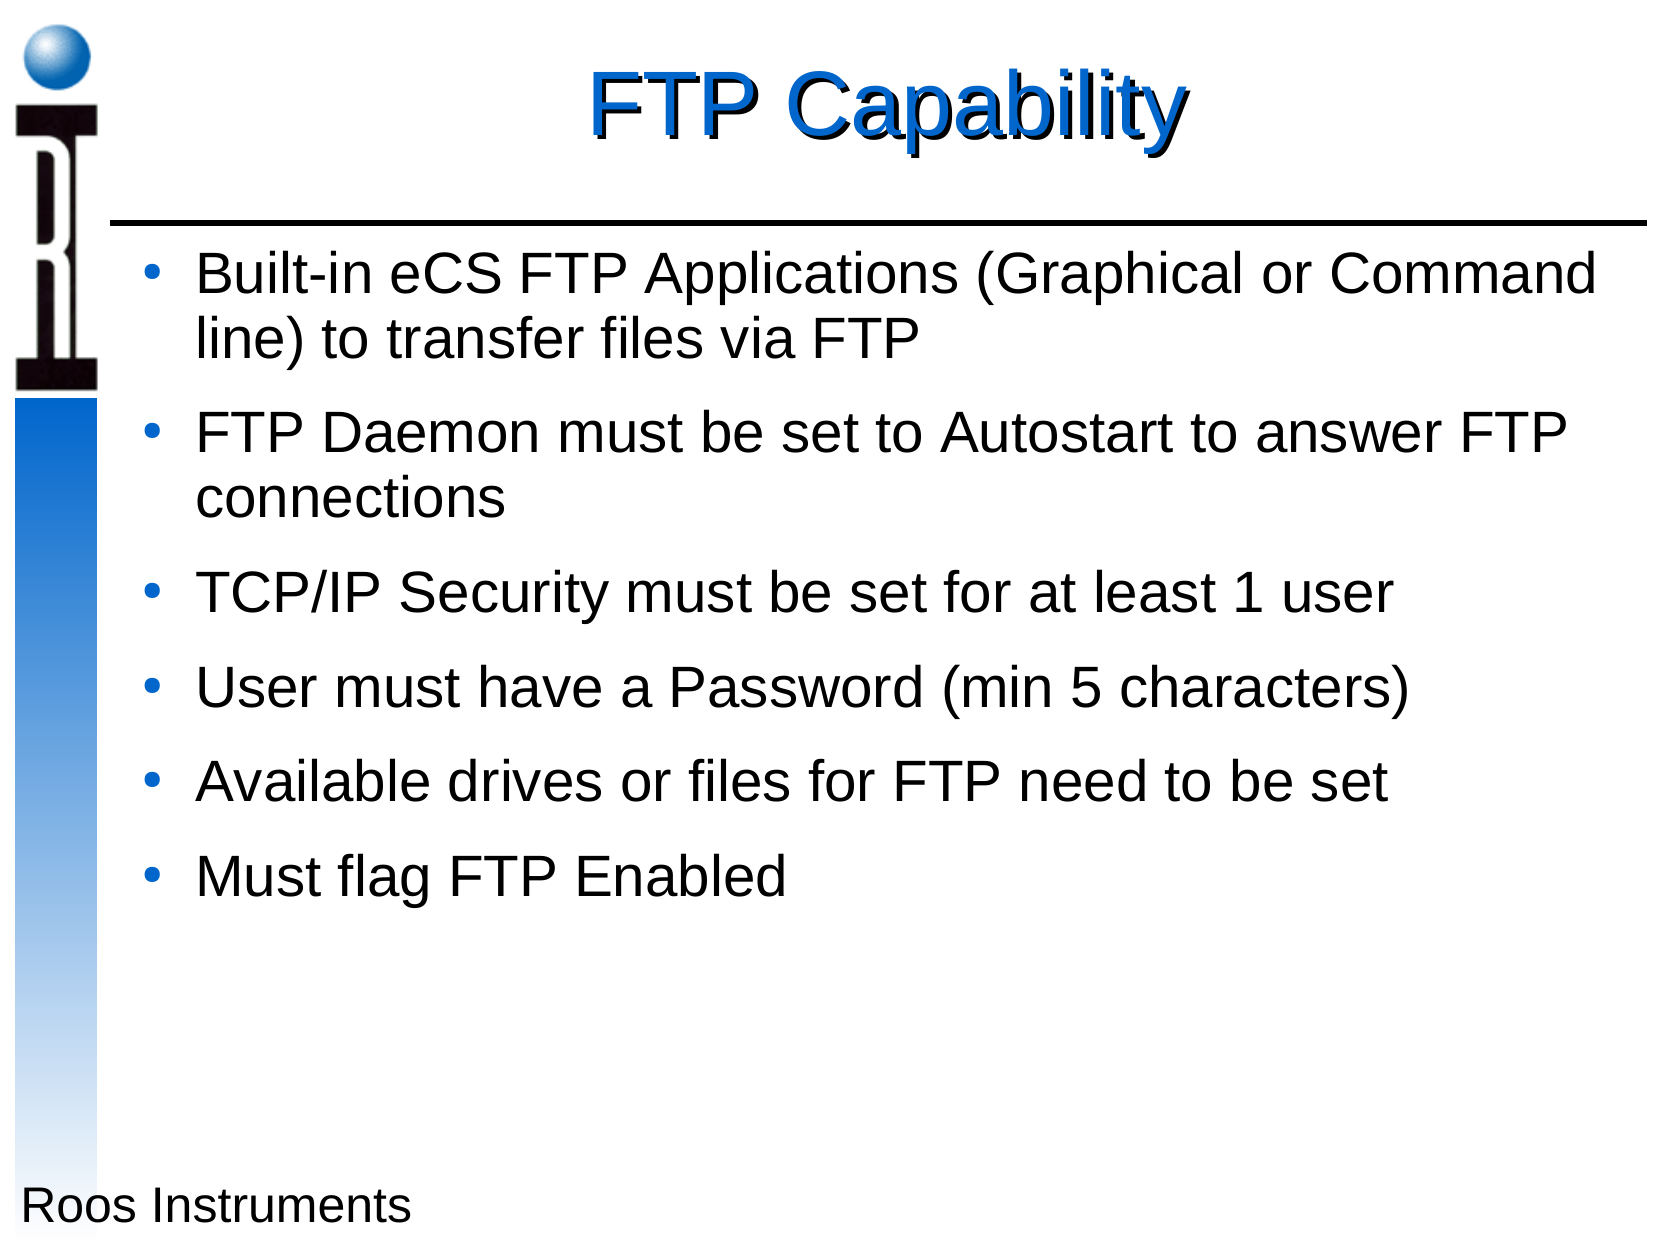

# FTP Capability
Built-in eCS FTP Applications (Graphical or Command line) to transfer files via FTP
FTP Daemon must be set to Autostart to answer FTP connections
TCP/IP Security must be set for at least 1 user
User must have a Password (min 5 characters)
Available drives or files for FTP need to be set
Must flag FTP Enabled